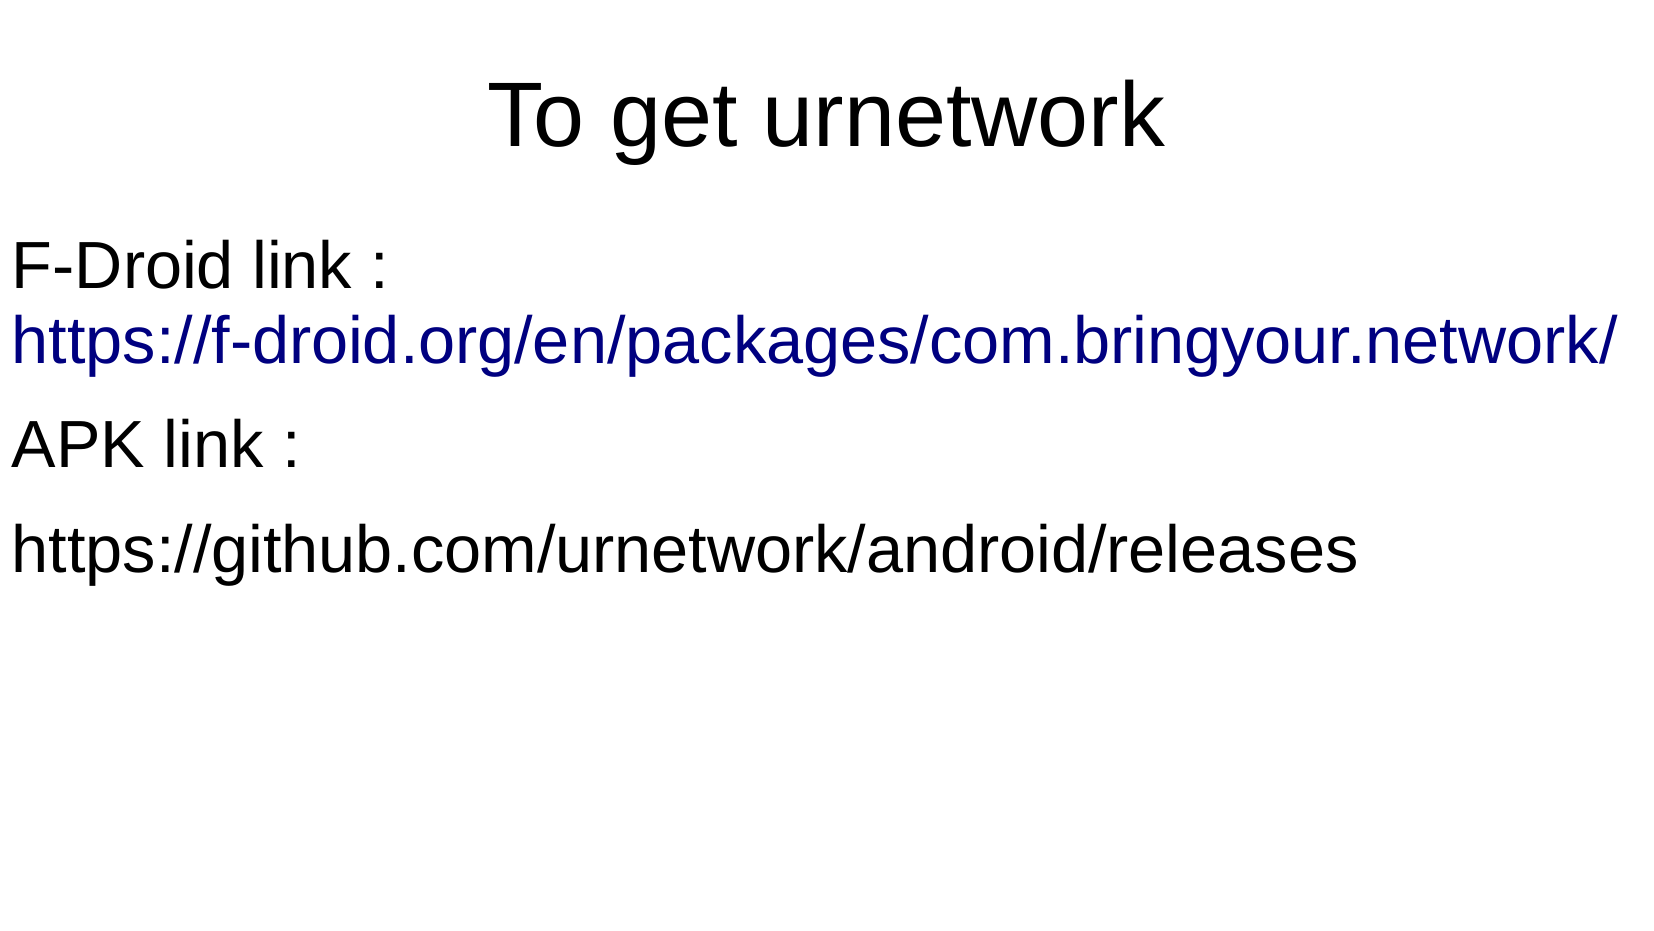

# To get urnetwork
F-Droid link : https://f-droid.org/en/packages/com.bringyour.network/
APK link :
https://github.com/urnetwork/android/releases